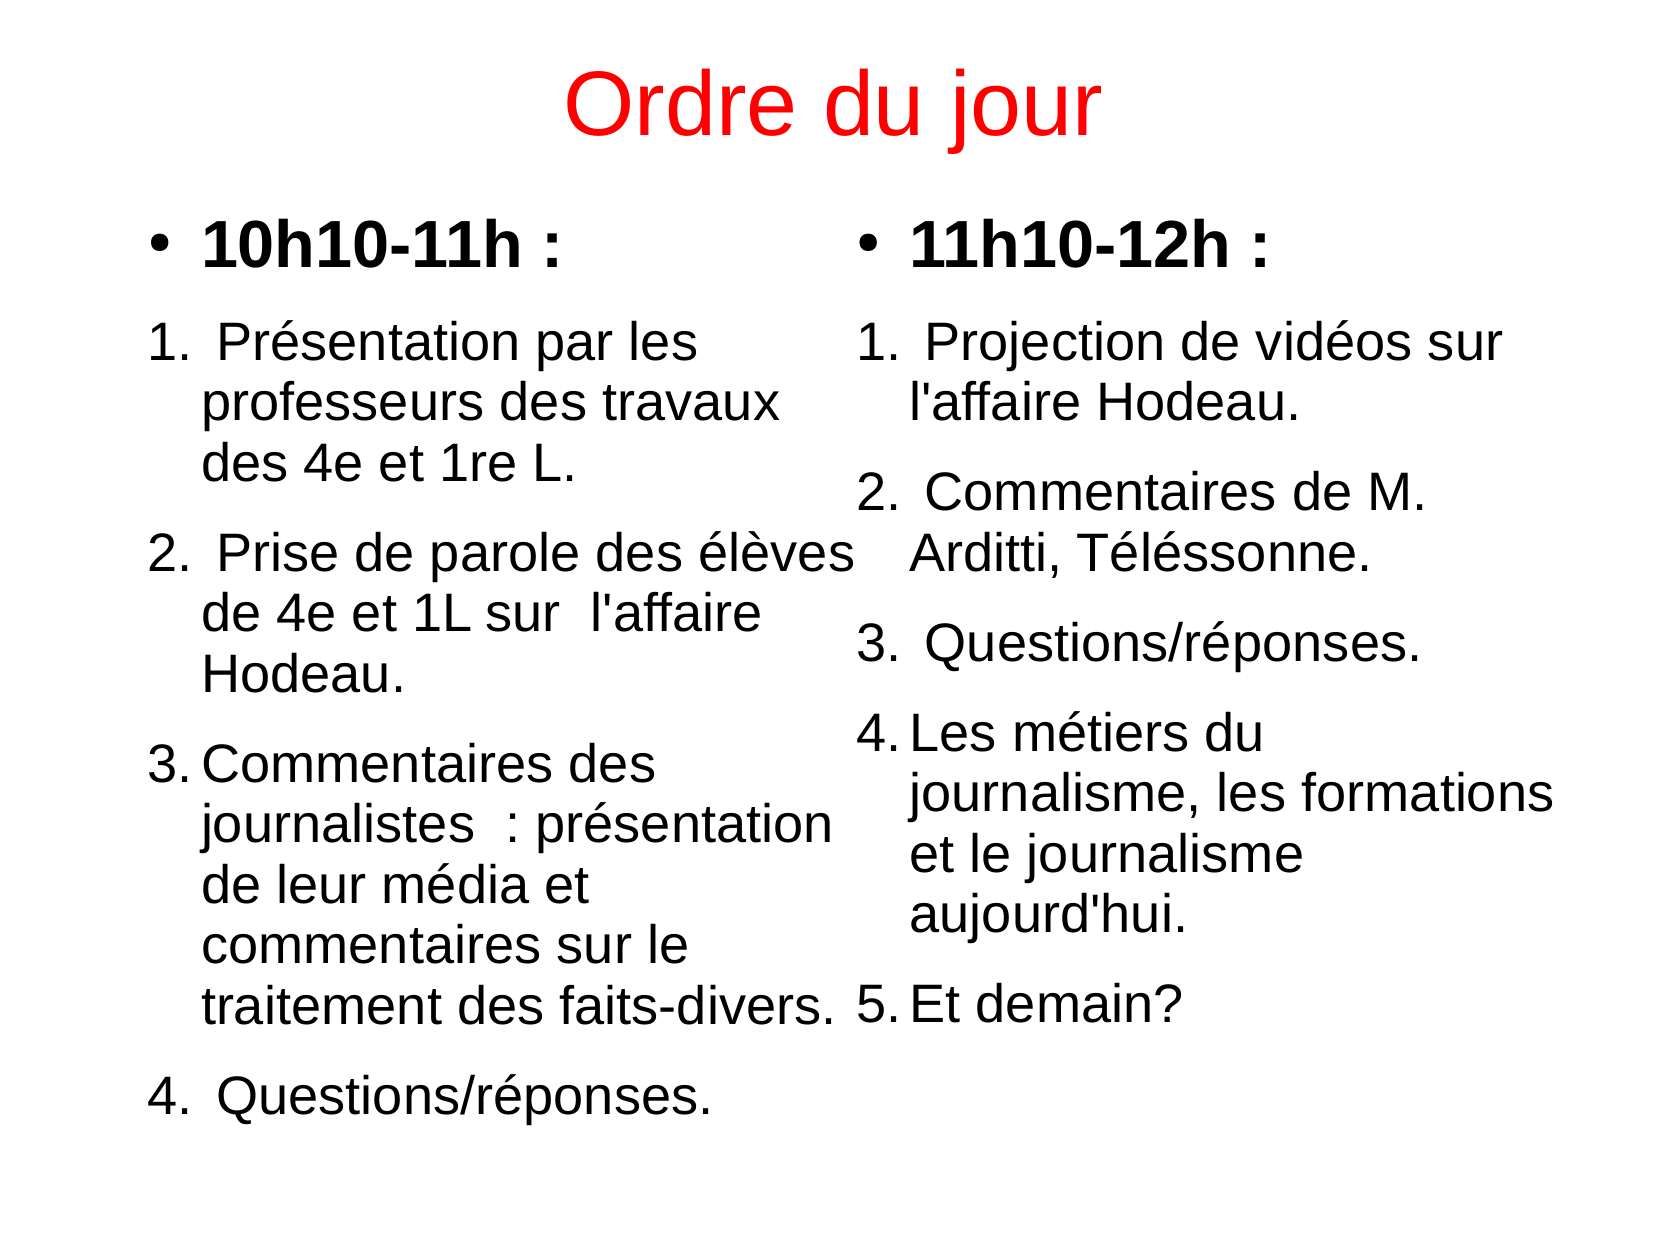

# Ordre du jour
10h10-11h :
 Présentation par les professeurs des travaux des 4e et 1re L.
 Prise de parole des élèves de 4e et 1L sur l'affaire Hodeau.
Commentaires des journalistes : présentation de leur média et commentaires sur le traitement des faits-divers.
 Questions/réponses.
11h10-12h :
 Projection de vidéos sur l'affaire Hodeau.
 Commentaires de M. Arditti, Téléssonne.
 Questions/réponses.
Les métiers du journalisme, les formations et le journalisme aujourd'hui.
Et demain?